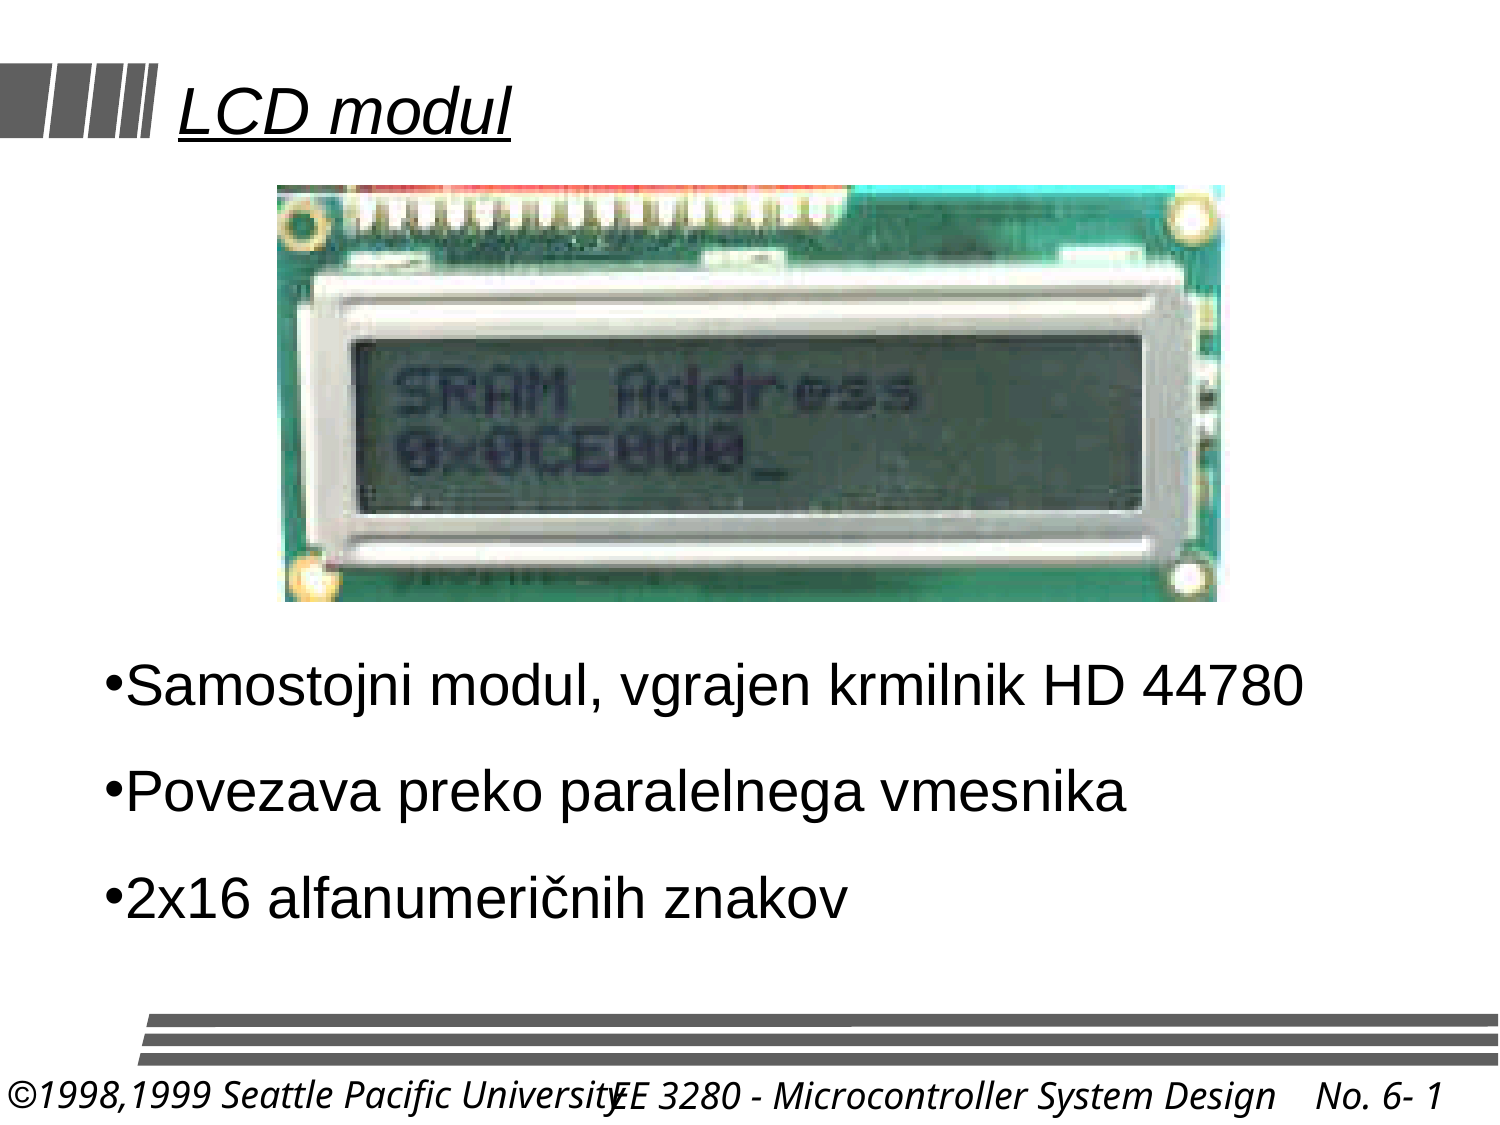

LCD modul
Samostojni modul, vgrajen krmilnik HD 44780
Povezava preko paralelnega vmesnika
2x16 alfanumeričnih znakov